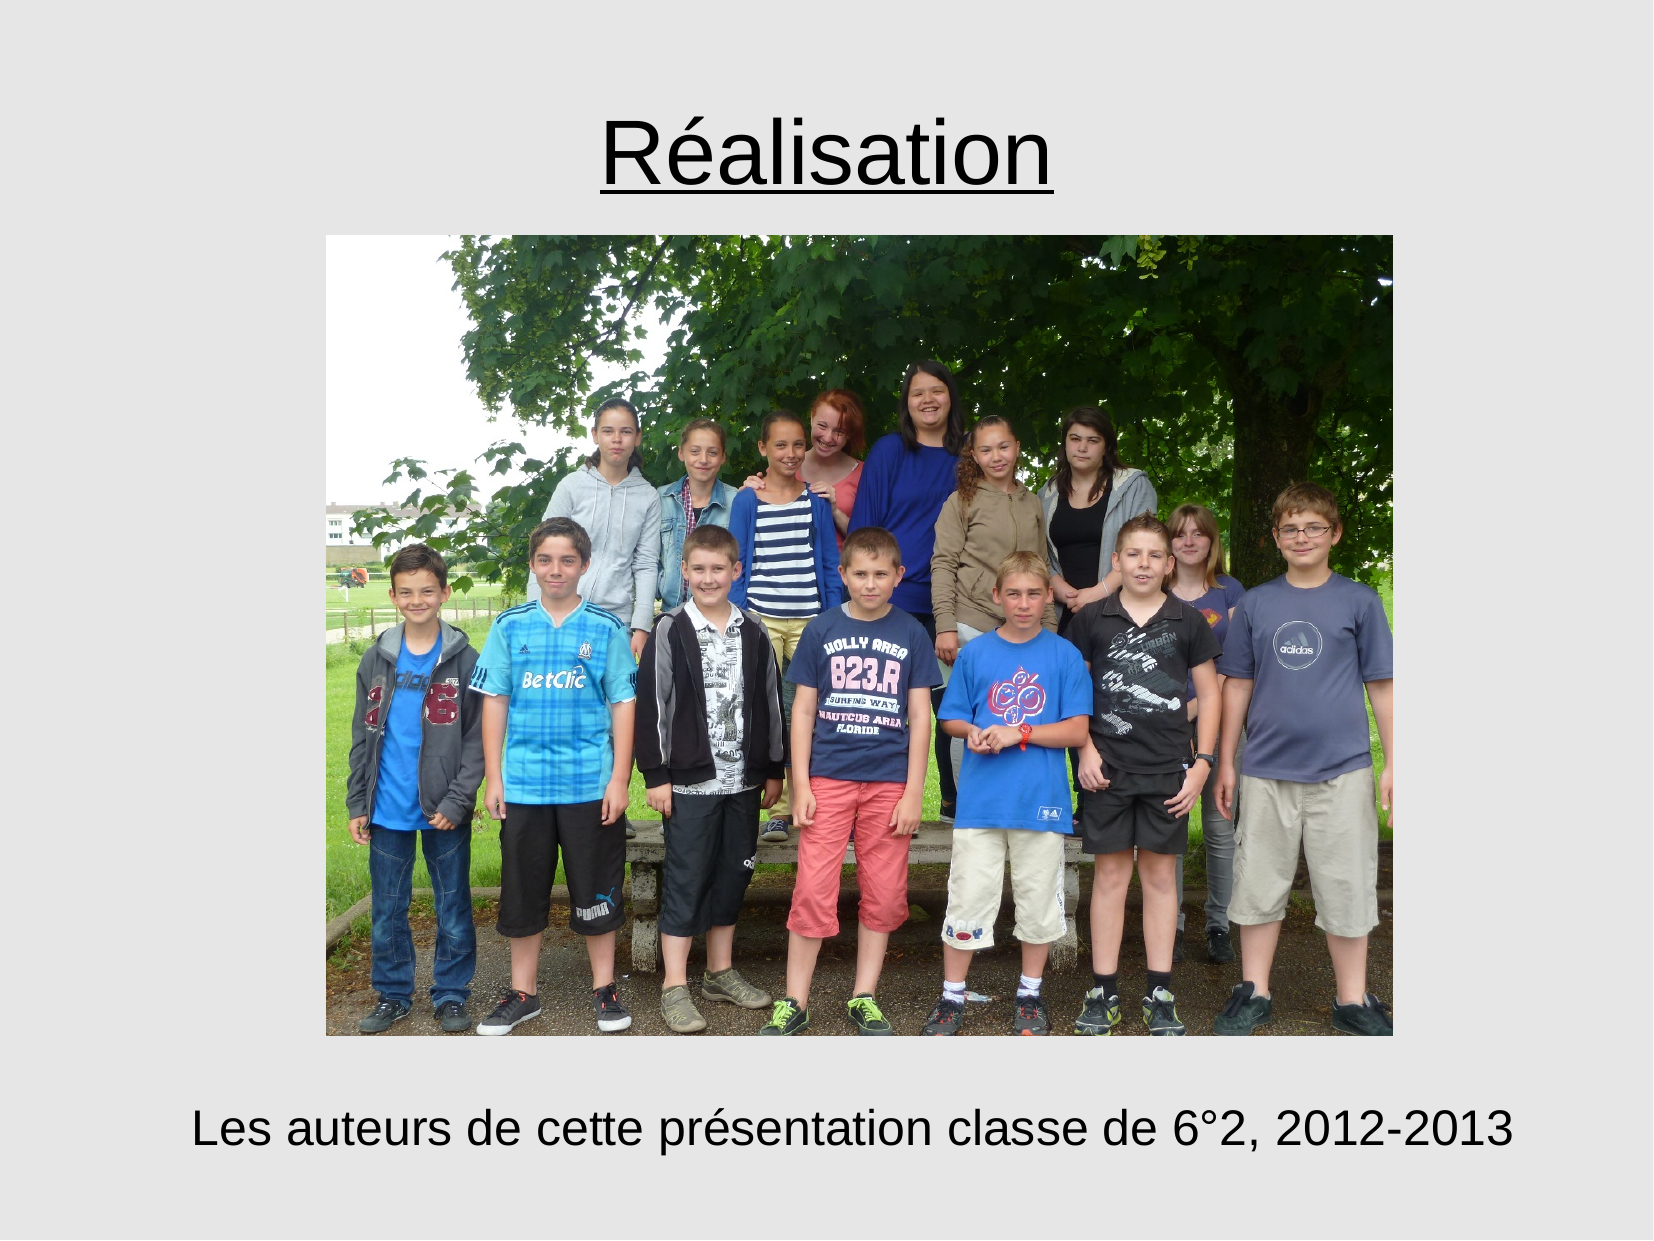

# Réalisation
Les auteurs de cette présentation classe de 6°2, 2012-2013